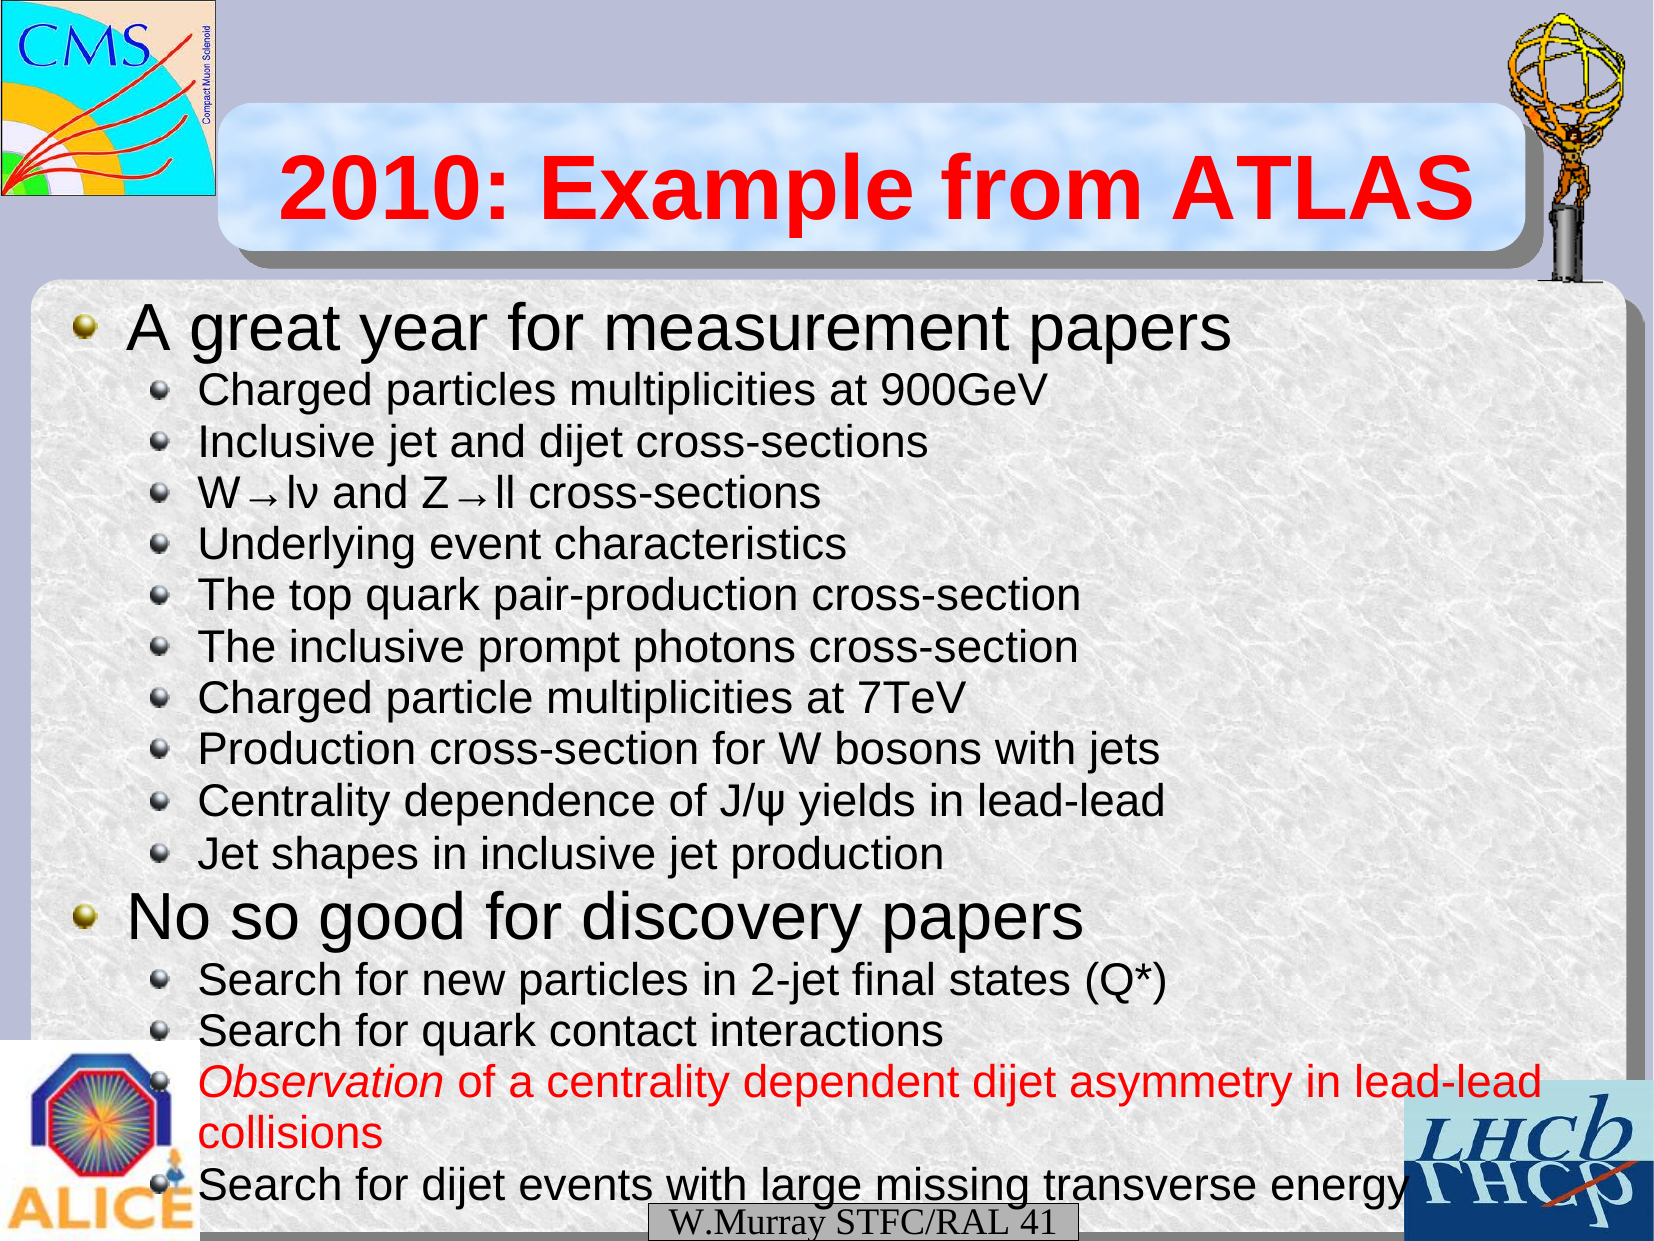

# 2010: Example from ATLAS
A great year for measurement papers
Charged particles multiplicities at 900GeV
Inclusive jet and dijet cross-sections
W→lν and Z→ll cross-sections
Underlying event characteristics
The top quark pair-production cross-section
The inclusive prompt photons cross-section
Charged particle multiplicities at 7TeV
Production cross-section for W bosons with jets
Centrality dependence of J/ψ yields in lead-lead
Jet shapes in inclusive jet production
No so good for discovery papers
Search for new particles in 2-jet final states (Q*)
Search for quark contact interactions
Observation of a centrality dependent dijet asymmetry in lead-lead collisions
Search for dijet events with large missing transverse energy